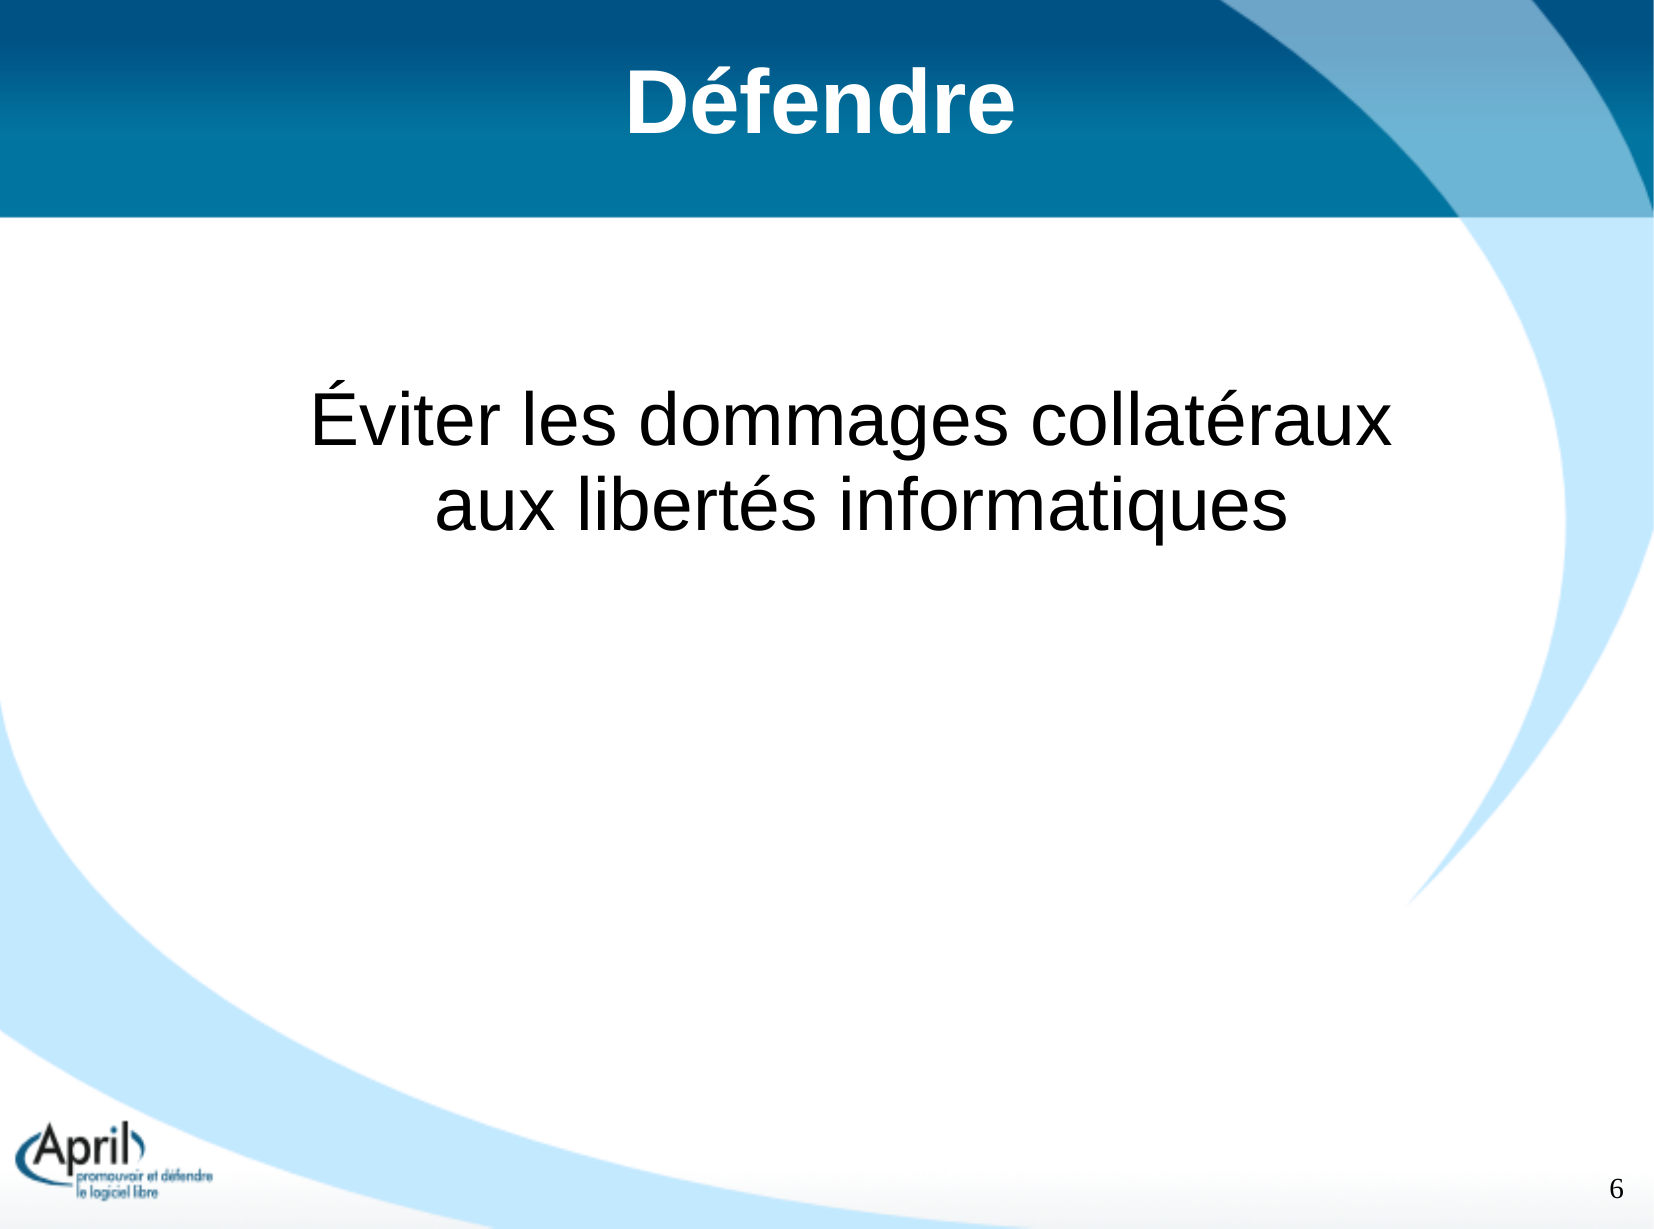

# Défendre
Éviter les dommages collatéraux
aux libertés informatiques
6